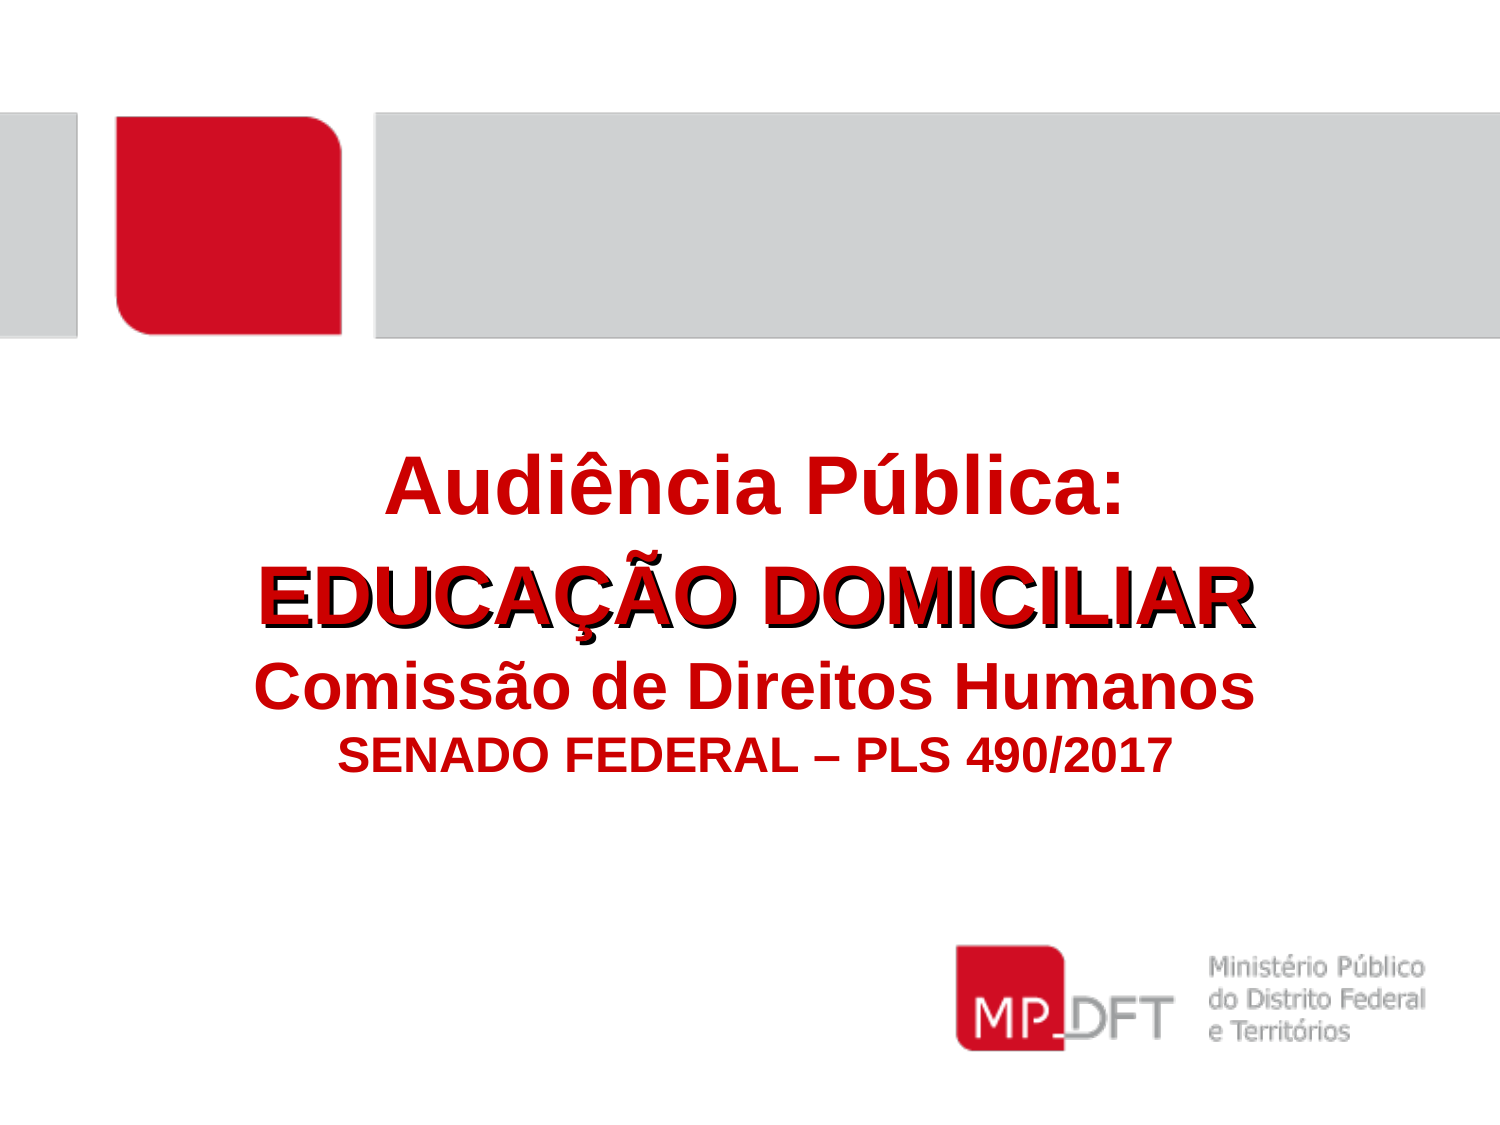

Audiência Pública: EDUCAÇÃO DOMICILIAR Comissão de Direitos Humanos SENADO FEDERAL – PLS 490/2017